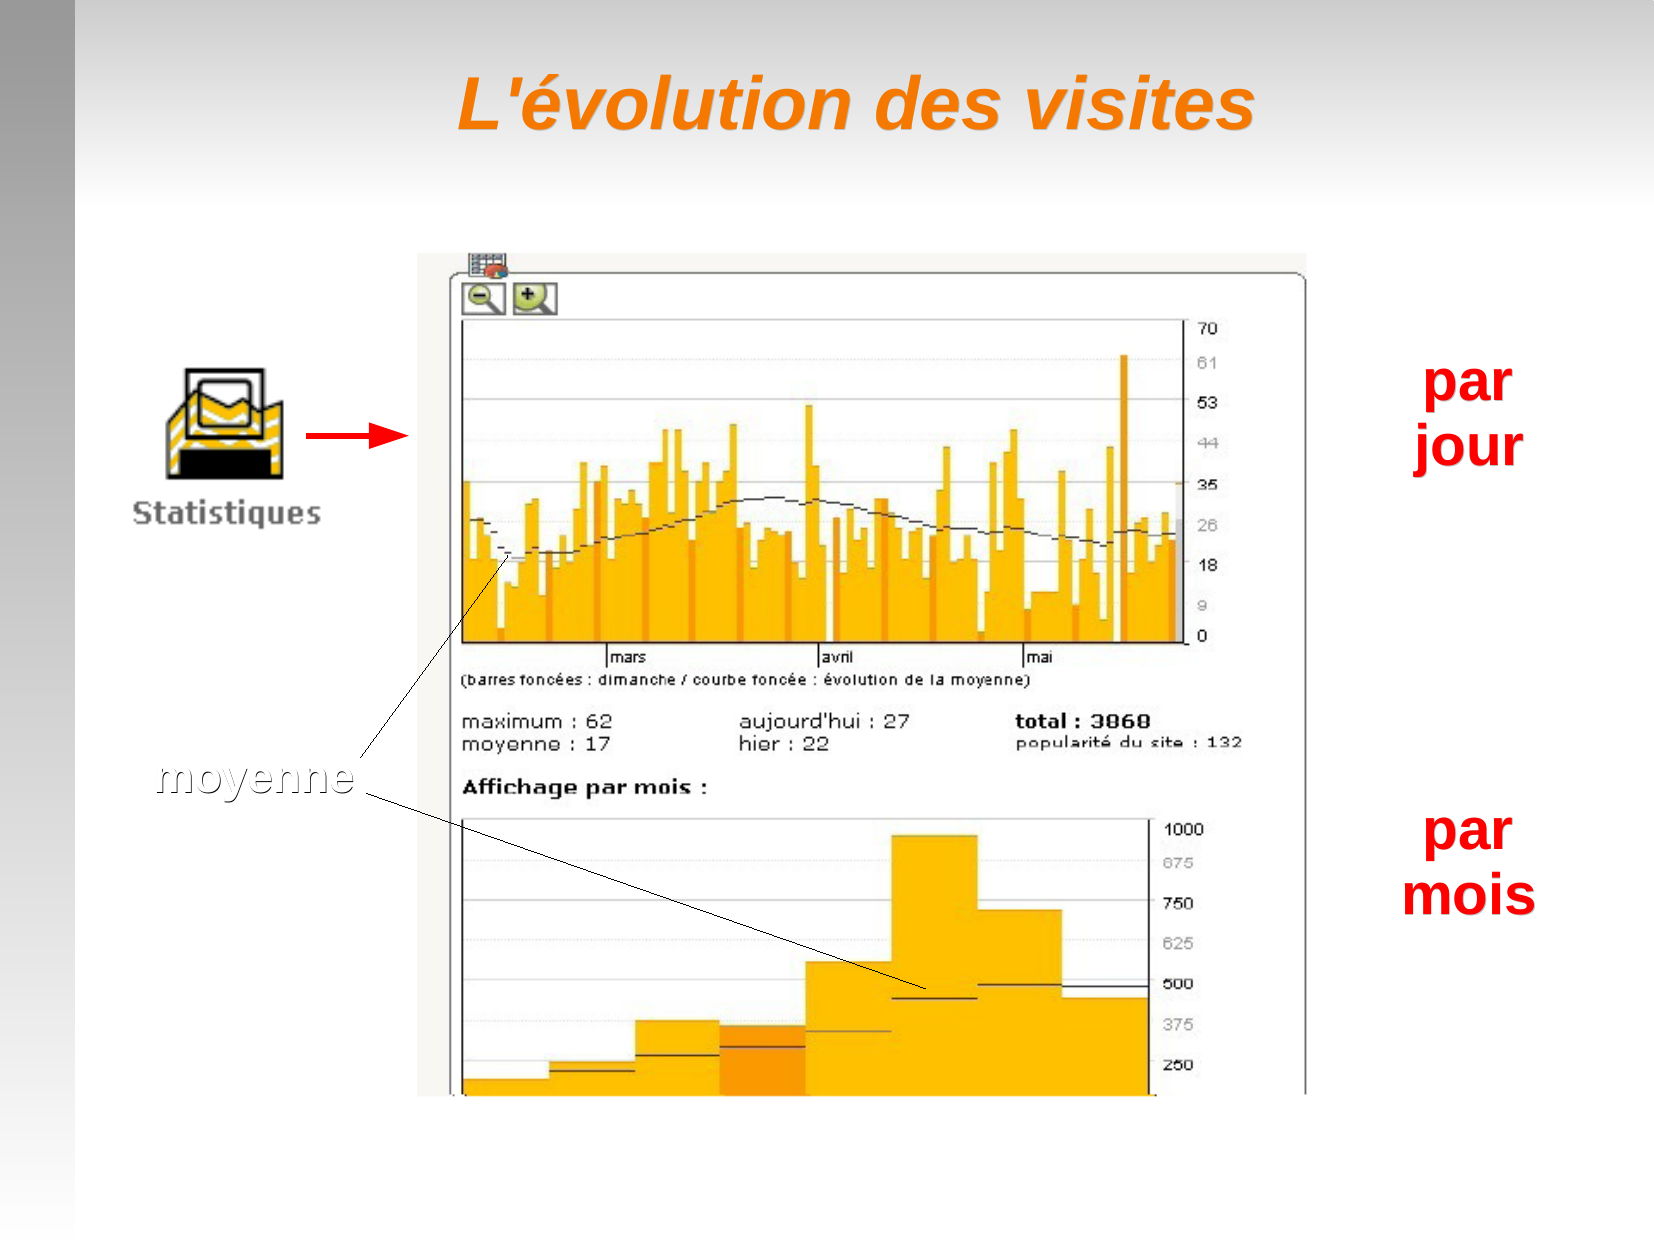

# L'évolution des visites
par jour
par mois
moyenne